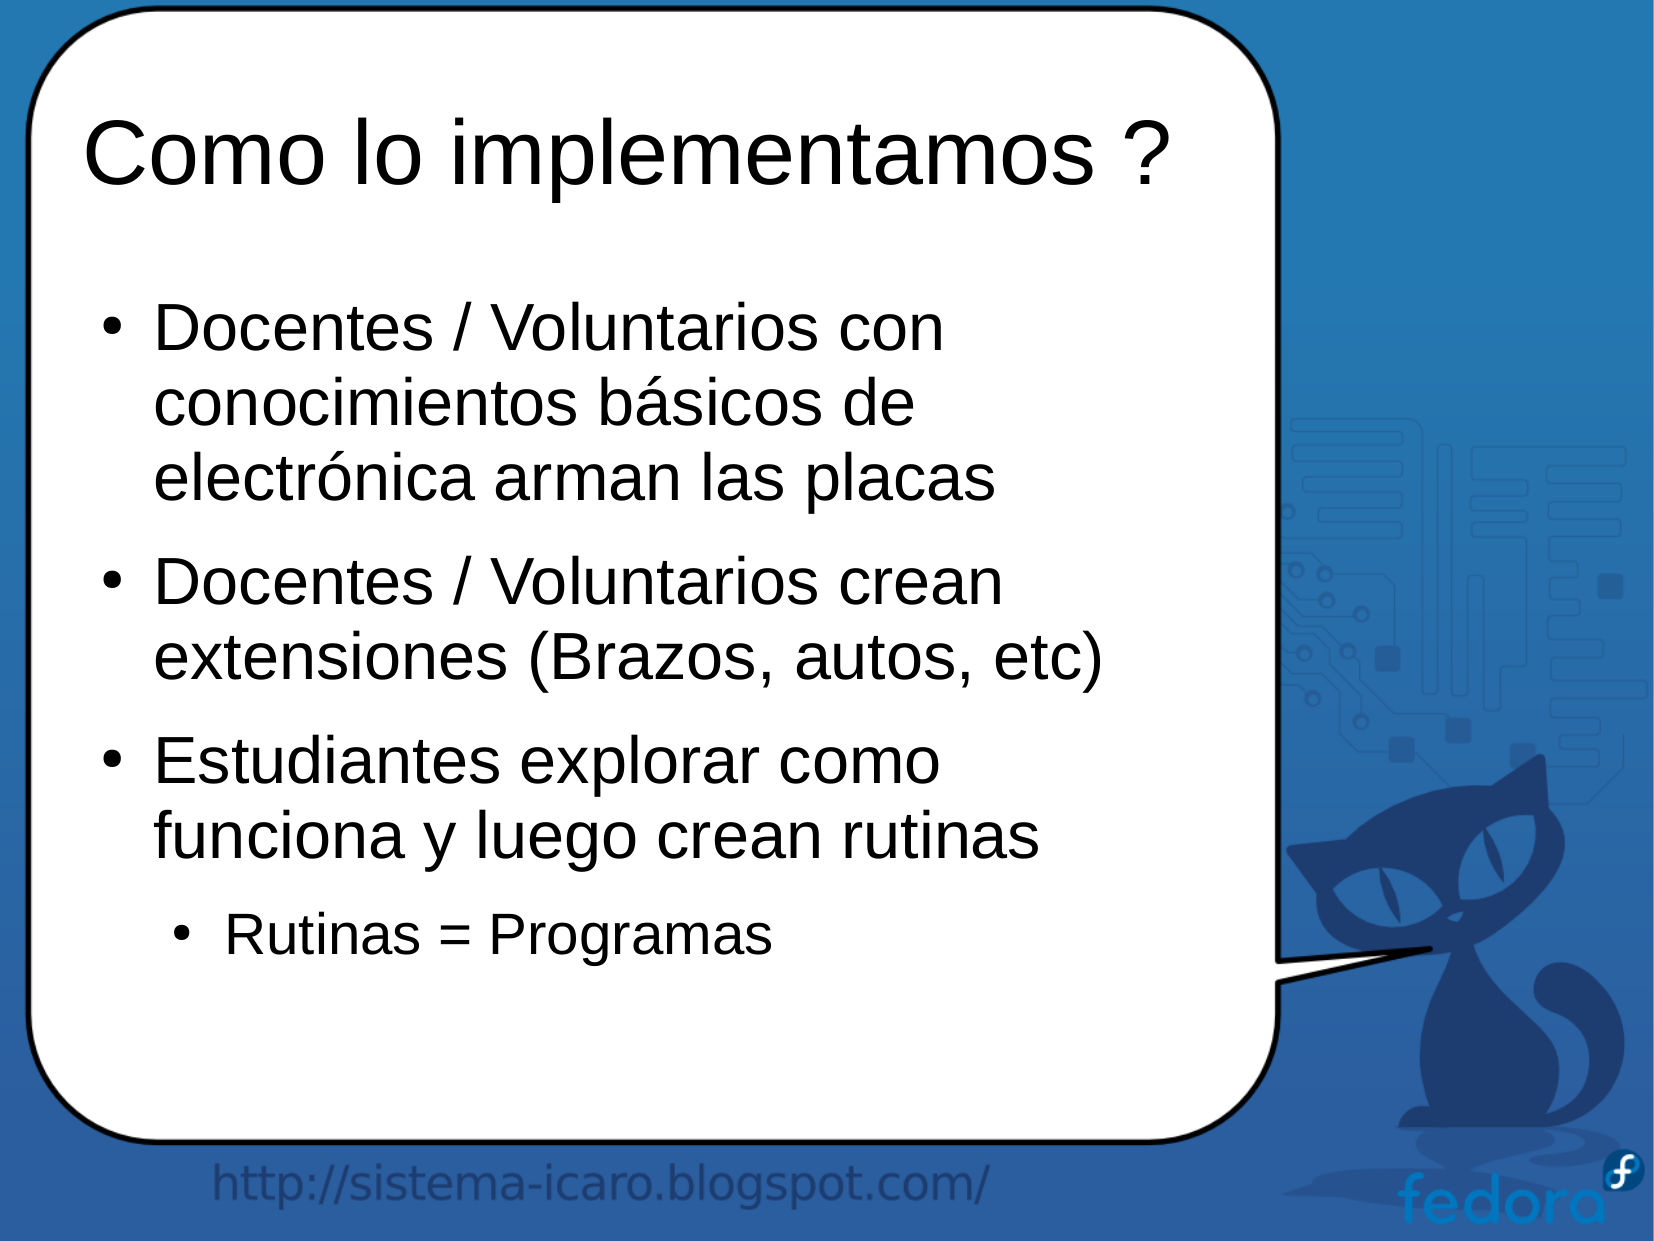

# Como lo implementamos ?
Docentes / Voluntarios con conocimientos básicos de electrónica arman las placas
Docentes / Voluntarios crean extensiones (Brazos, autos, etc)
Estudiantes explorar como funciona y luego crean rutinas
Rutinas = Programas